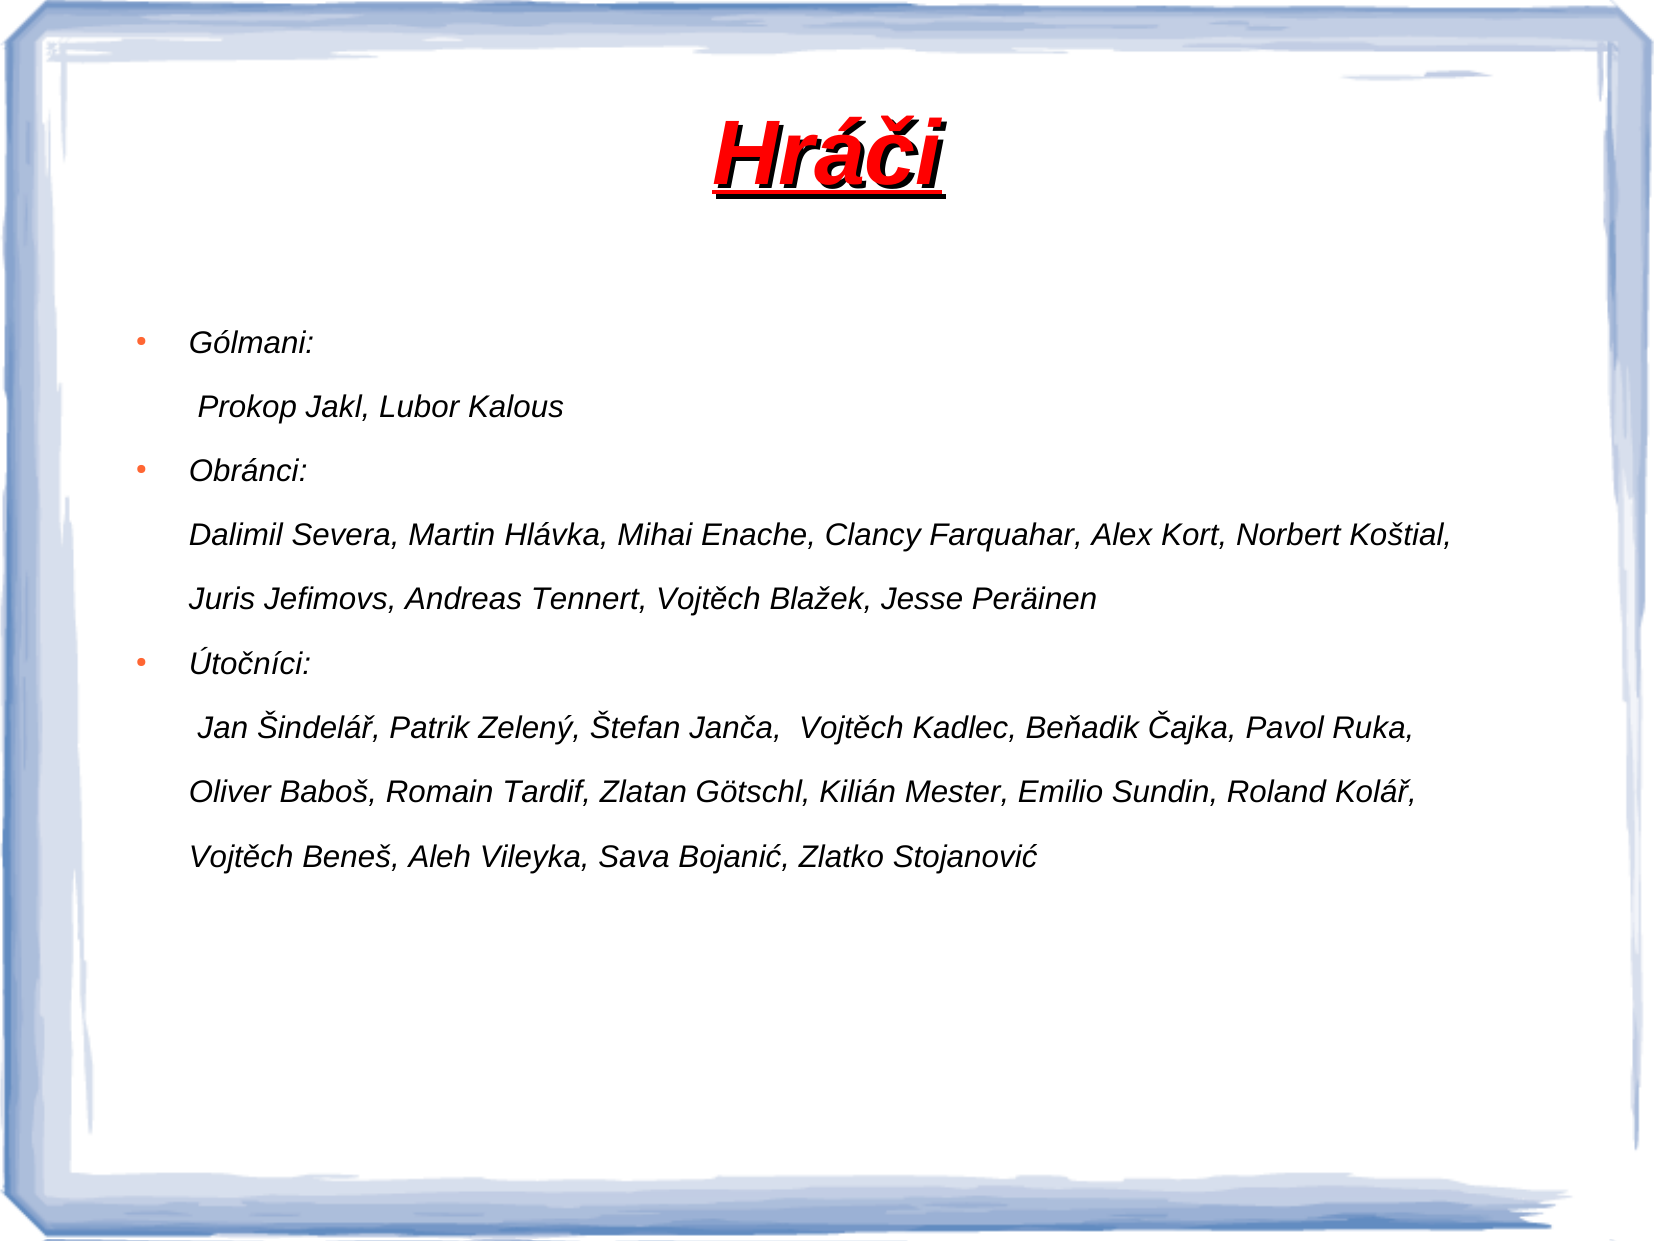

# Hráči
Gólmani:
 Prokop Jakl, Lubor Kalous
Obránci:
Dalimil Severa, Martin Hlávka, Mihai Enache, Clancy Farquahar, Alex Kort, Norbert Koštial,
Juris Jefimovs, Andreas Tennert, Vojtěch Blažek, Jesse Peräinen
Útočníci:
 Jan Šindelář, Patrik Zelený, Štefan Janča, Vojtěch Kadlec, Beňadik Čajka, Pavol Ruka,
Oliver Baboš, Romain Tardif, Zlatan Götschl, Kilián Mester, Emilio Sundin, Roland Kolář,
Vojtěch Beneš, Aleh Vileyka, Sava Bojanić, Zlatko Stojanović